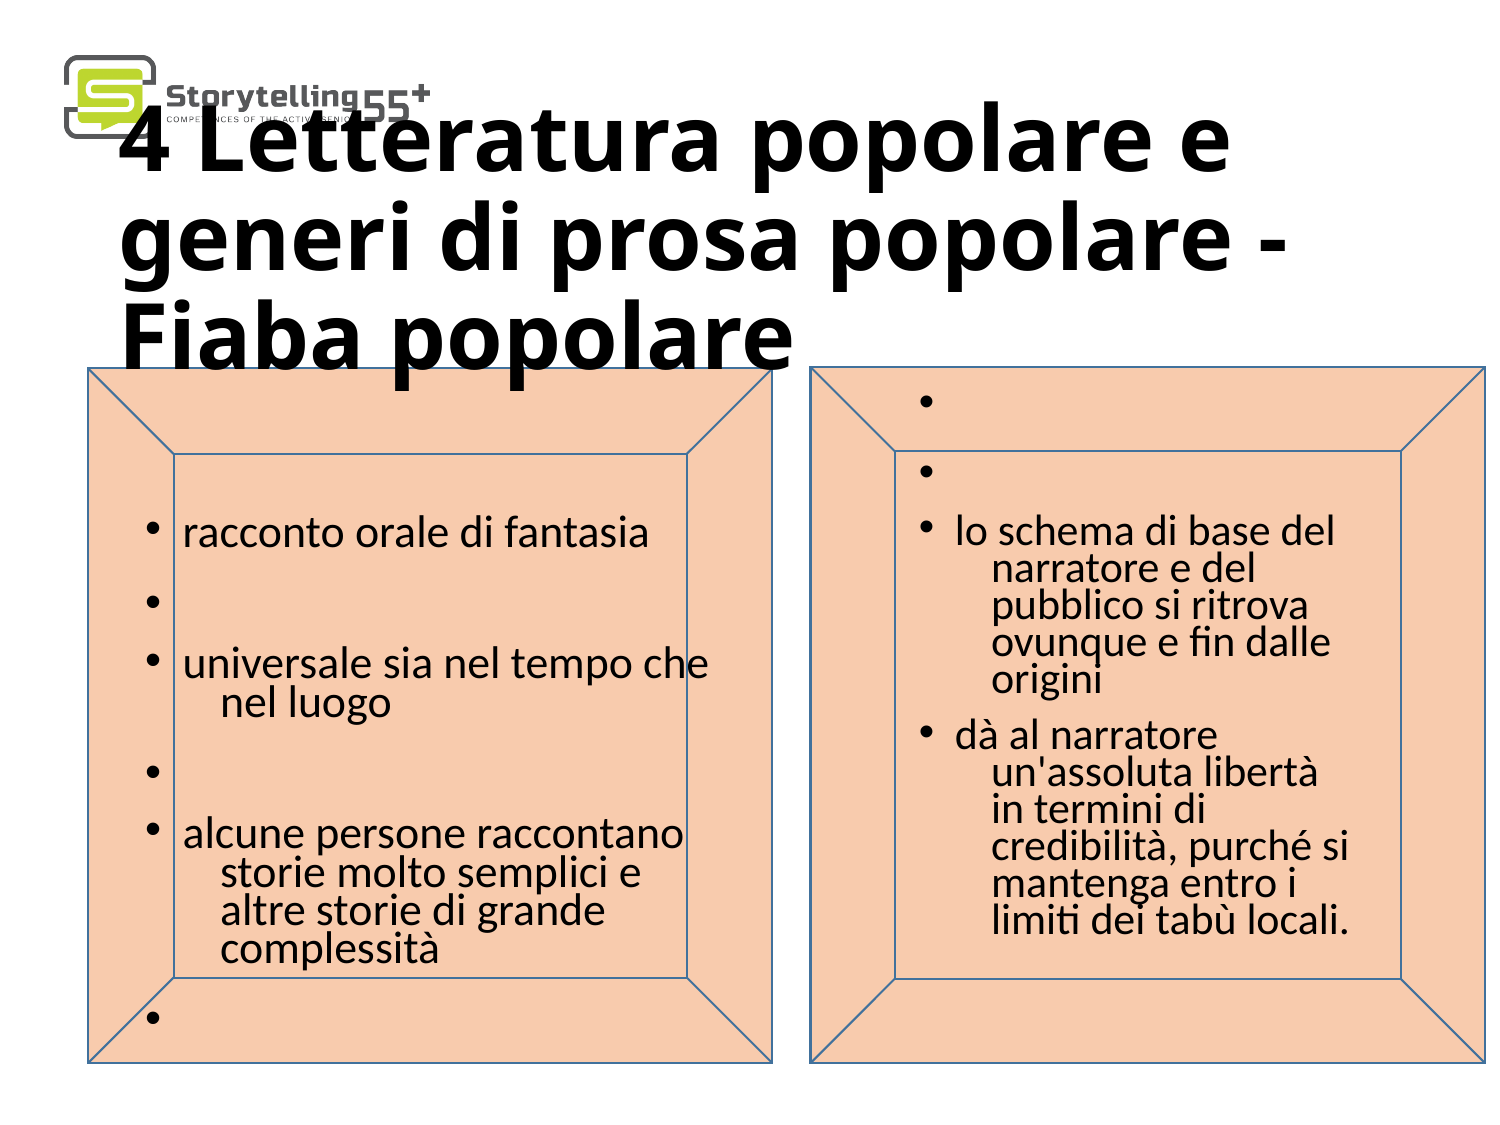

# 4 Letteratura popolare e generi di prosa popolare - Fiaba popolare
lo schema di base del narratore e del pubblico si ritrova ovunque e fin dalle origini
dà al narratore un'assoluta libertà in termini di credibilità, purché si mantenga entro i limiti dei tabù locali.
racconto orale di fantasia
universale sia nel tempo che nel luogo
alcune persone raccontano storie molto semplici e altre storie di grande complessità